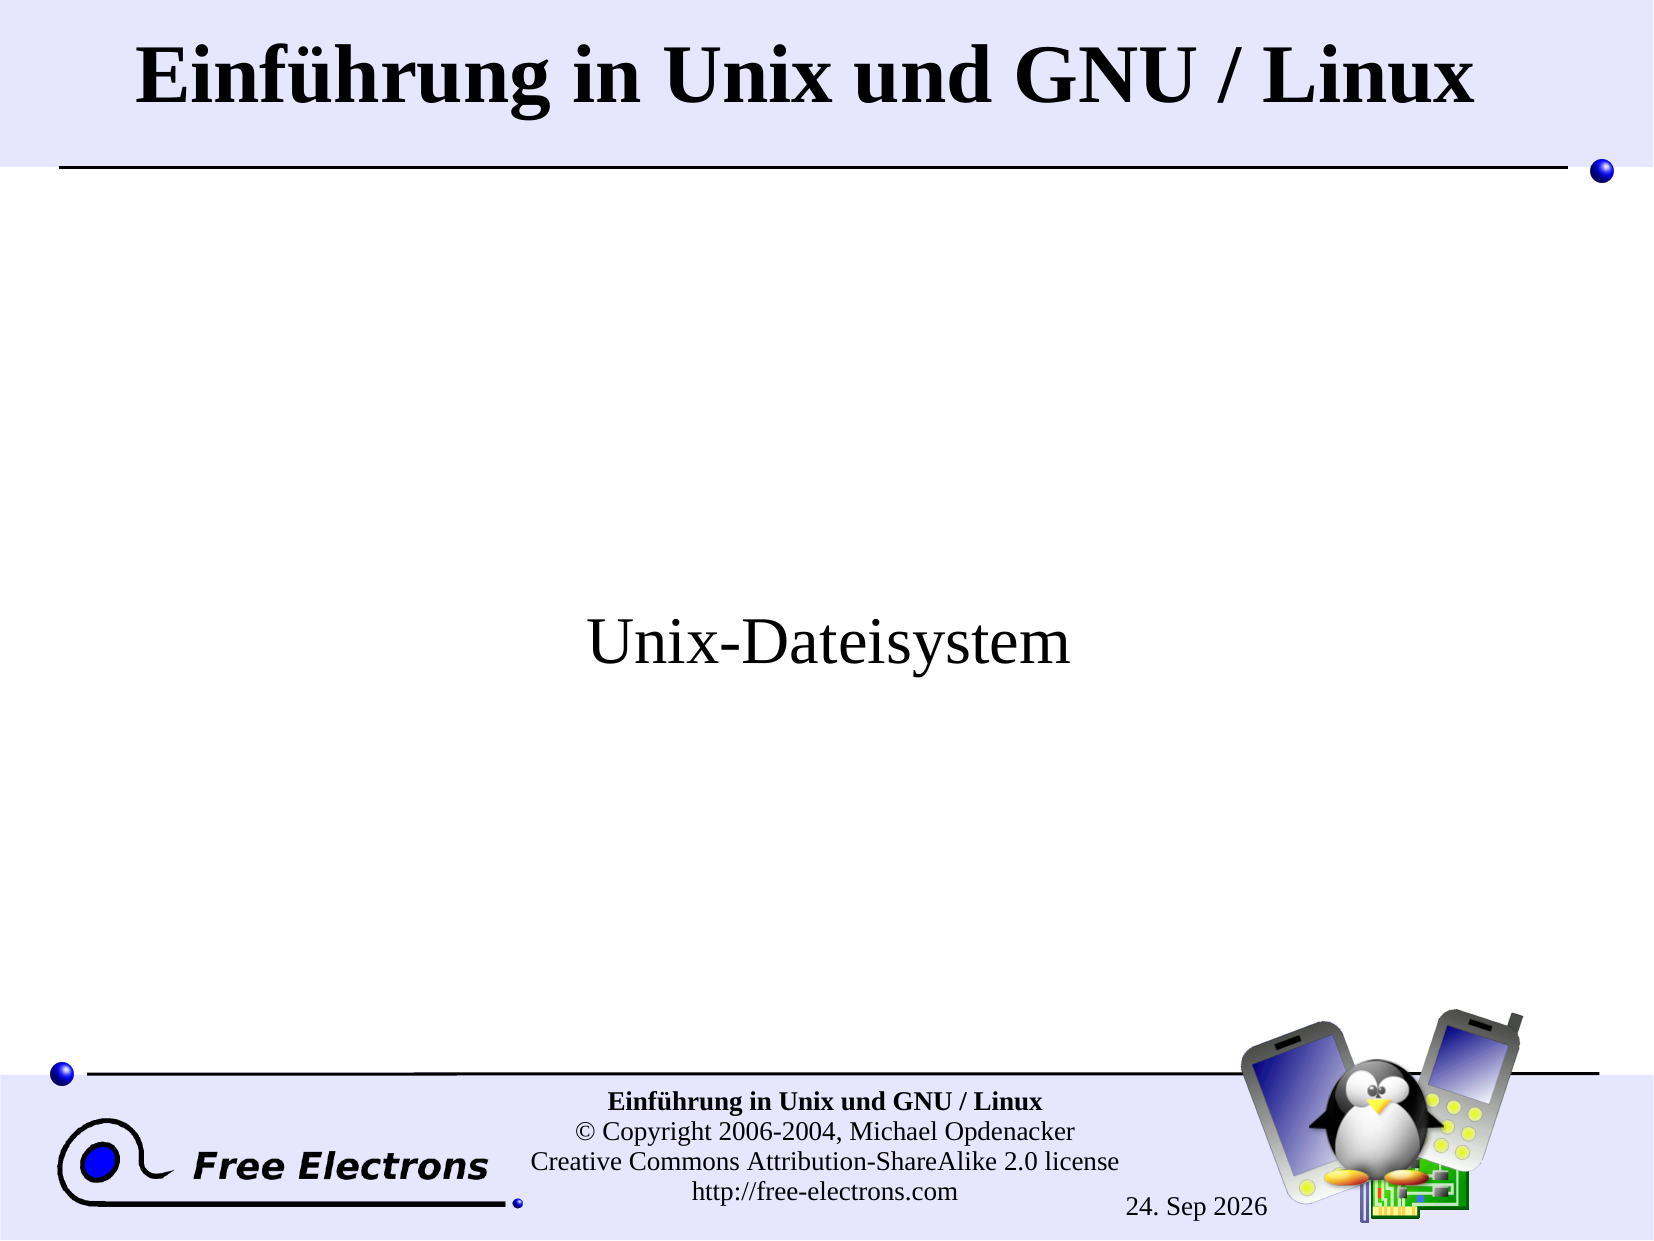

# Einführung in Unix und GNU / Linux
Unix-Dateisystem